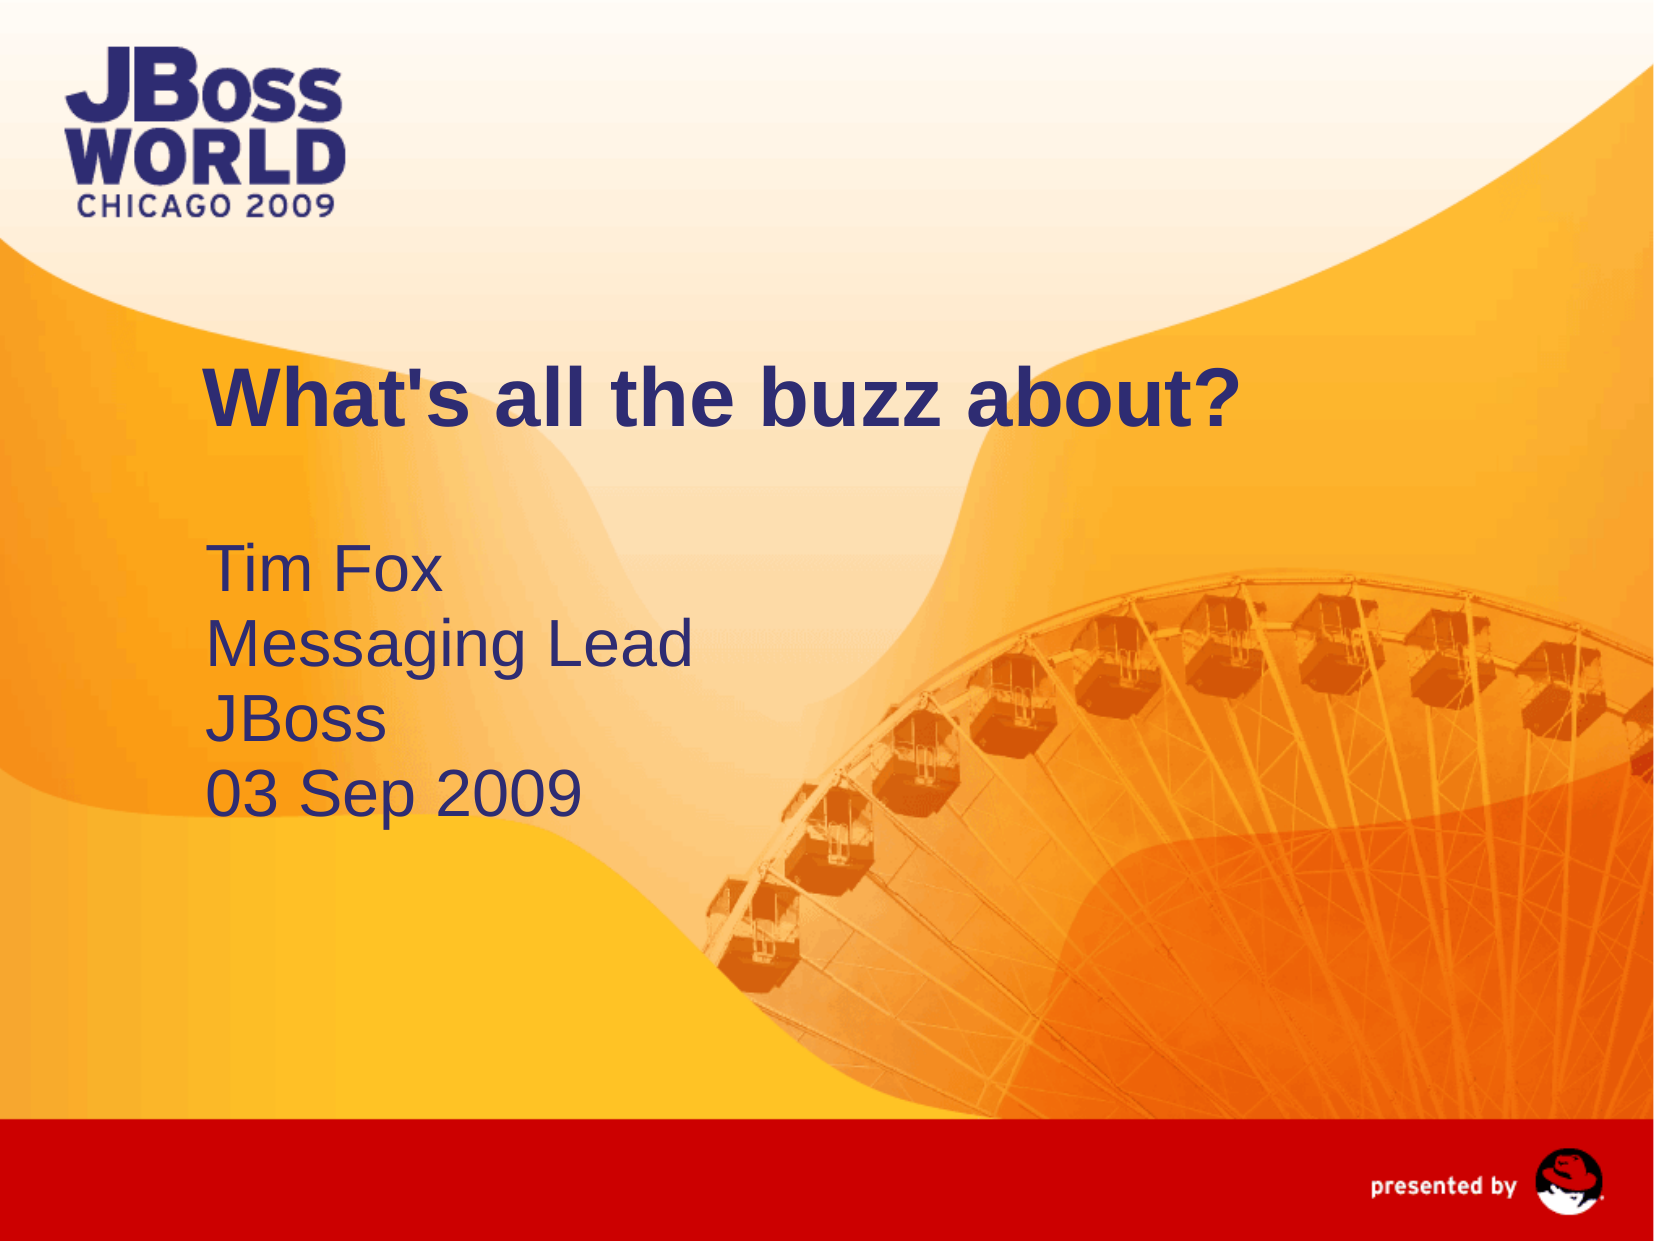

What's all the buzz about?
Tim Fox
Messaging Lead JBoss
03 Sep 2009